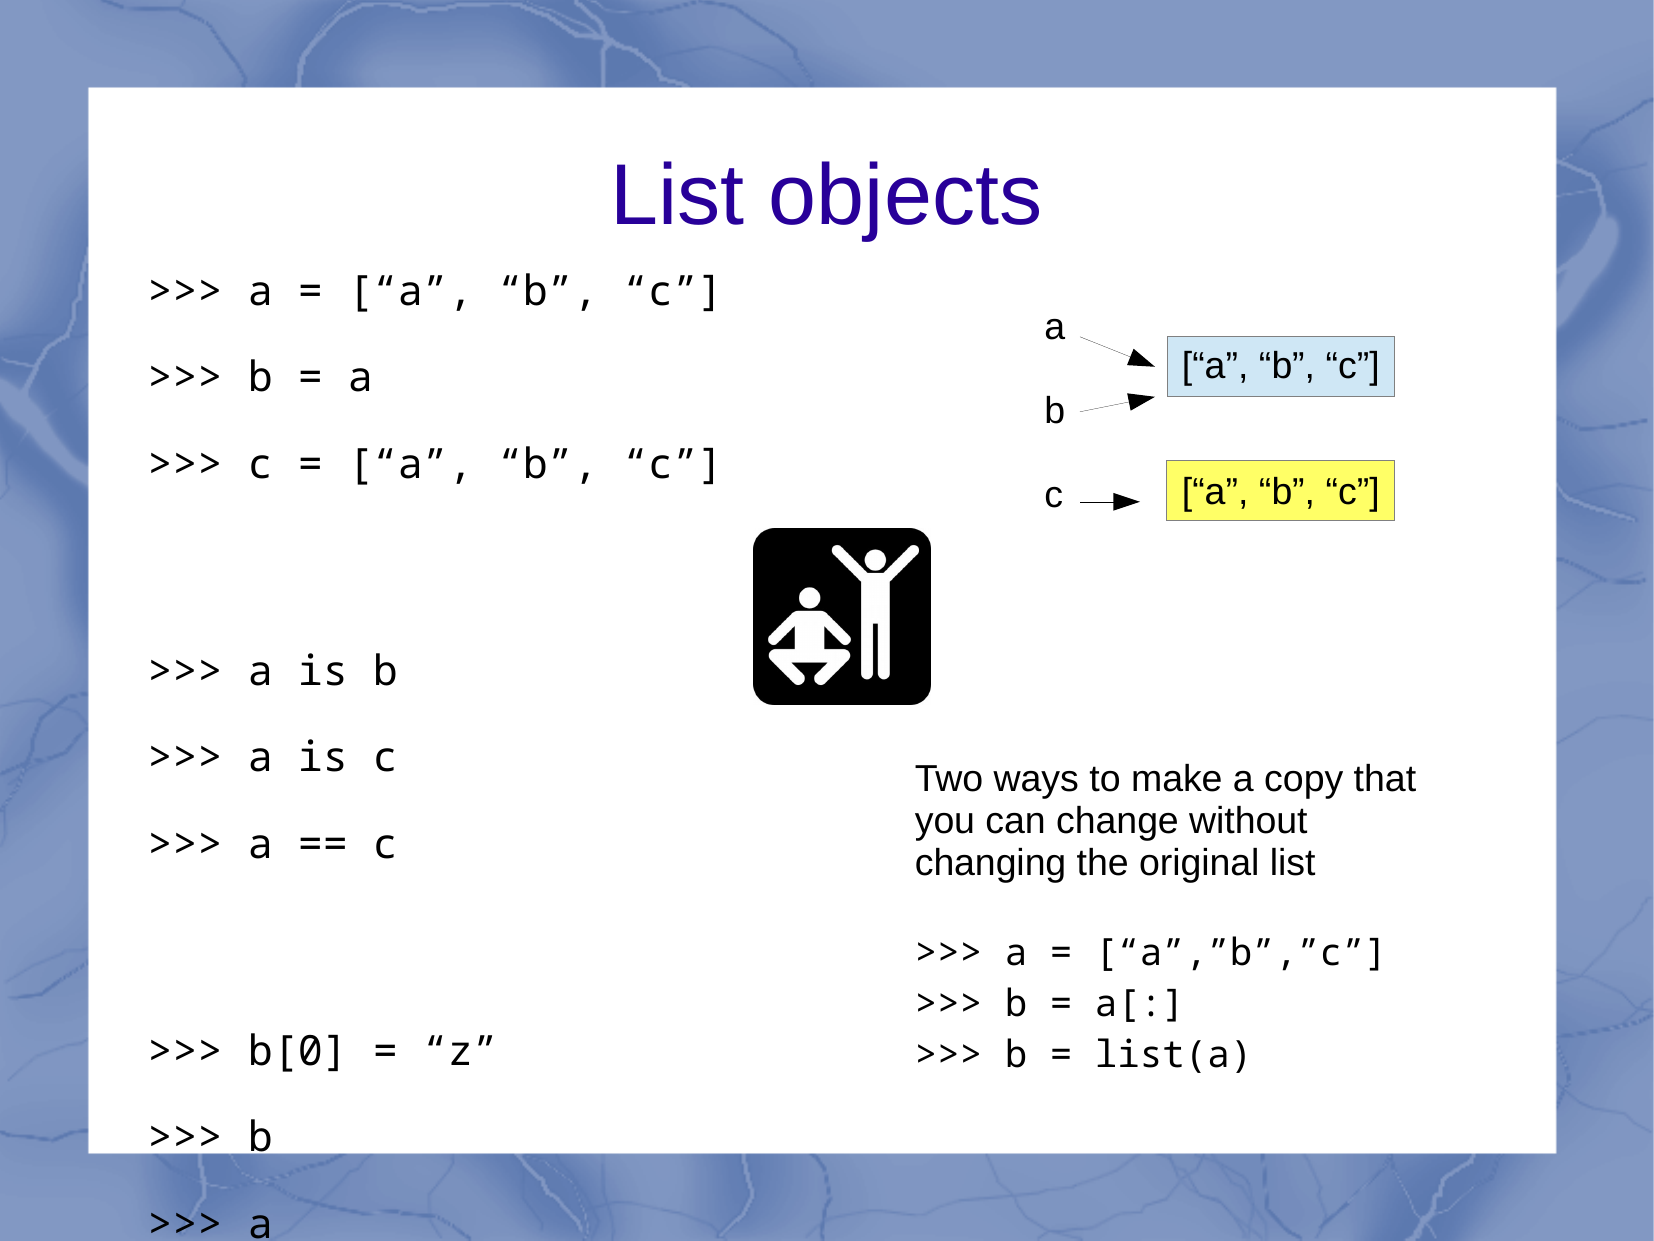

# List objects
>>> a = [“a”, “b”, “c”]
>>> b = a
>>> c = [“a”, “b”, “c”]
>>> a is b
>>> a is c
>>> a == c
>>> b[0] = “z”
>>> b
>>> a
a
b
c
[“a”, “b”, “c”]
[“a”, “b”, “c”]
Two ways to make a copy that
you can change without
changing the original list
>>> a = [“a”,”b”,”c”]
>>> b = a[:]
>>> b = list(a)